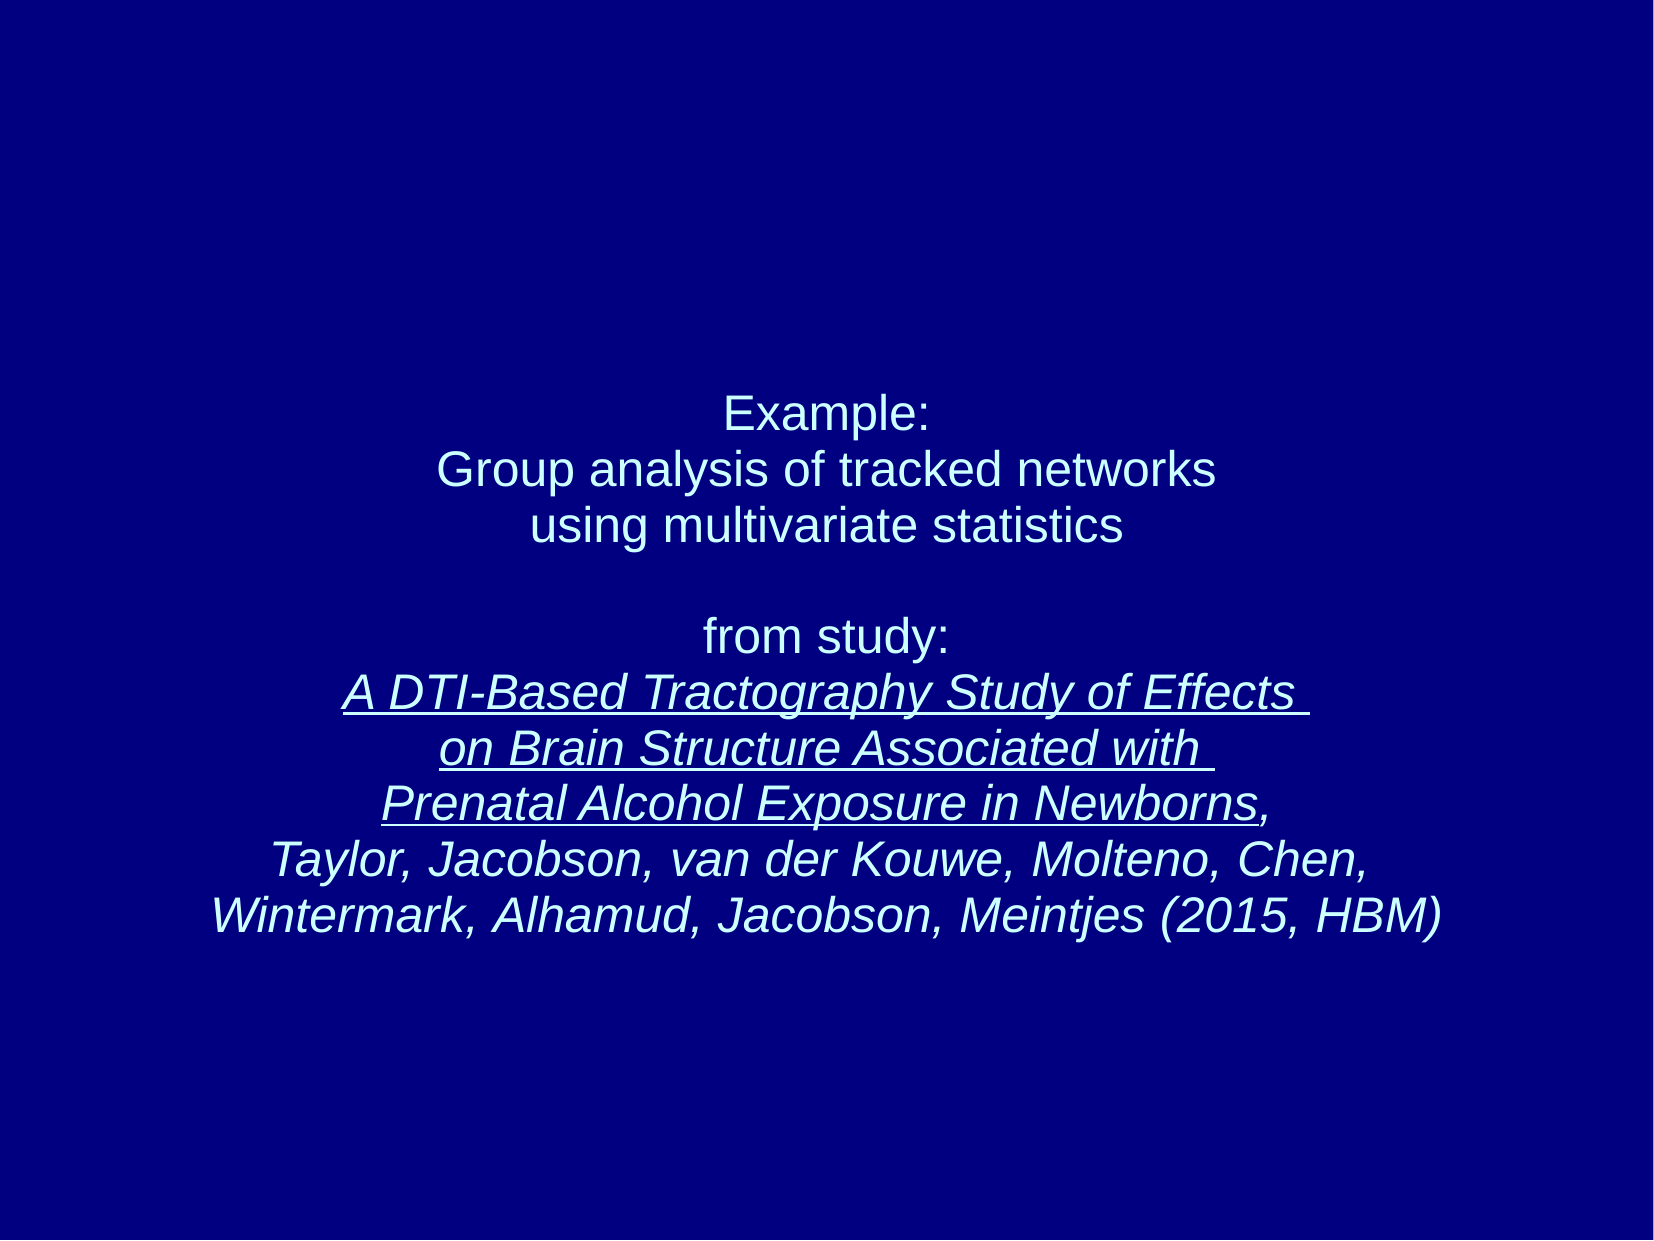

Example:
Group analysis of tracked networks
using multivariate statistics
from study:
A DTI-Based Tractography Study of Effects
on Brain Structure Associated with
Prenatal Alcohol Exposure in Newborns,
Taylor, Jacobson, van der Kouwe, Molteno, Chen,
Wintermark, Alhamud, Jacobson, Meintjes (2015, HBM)